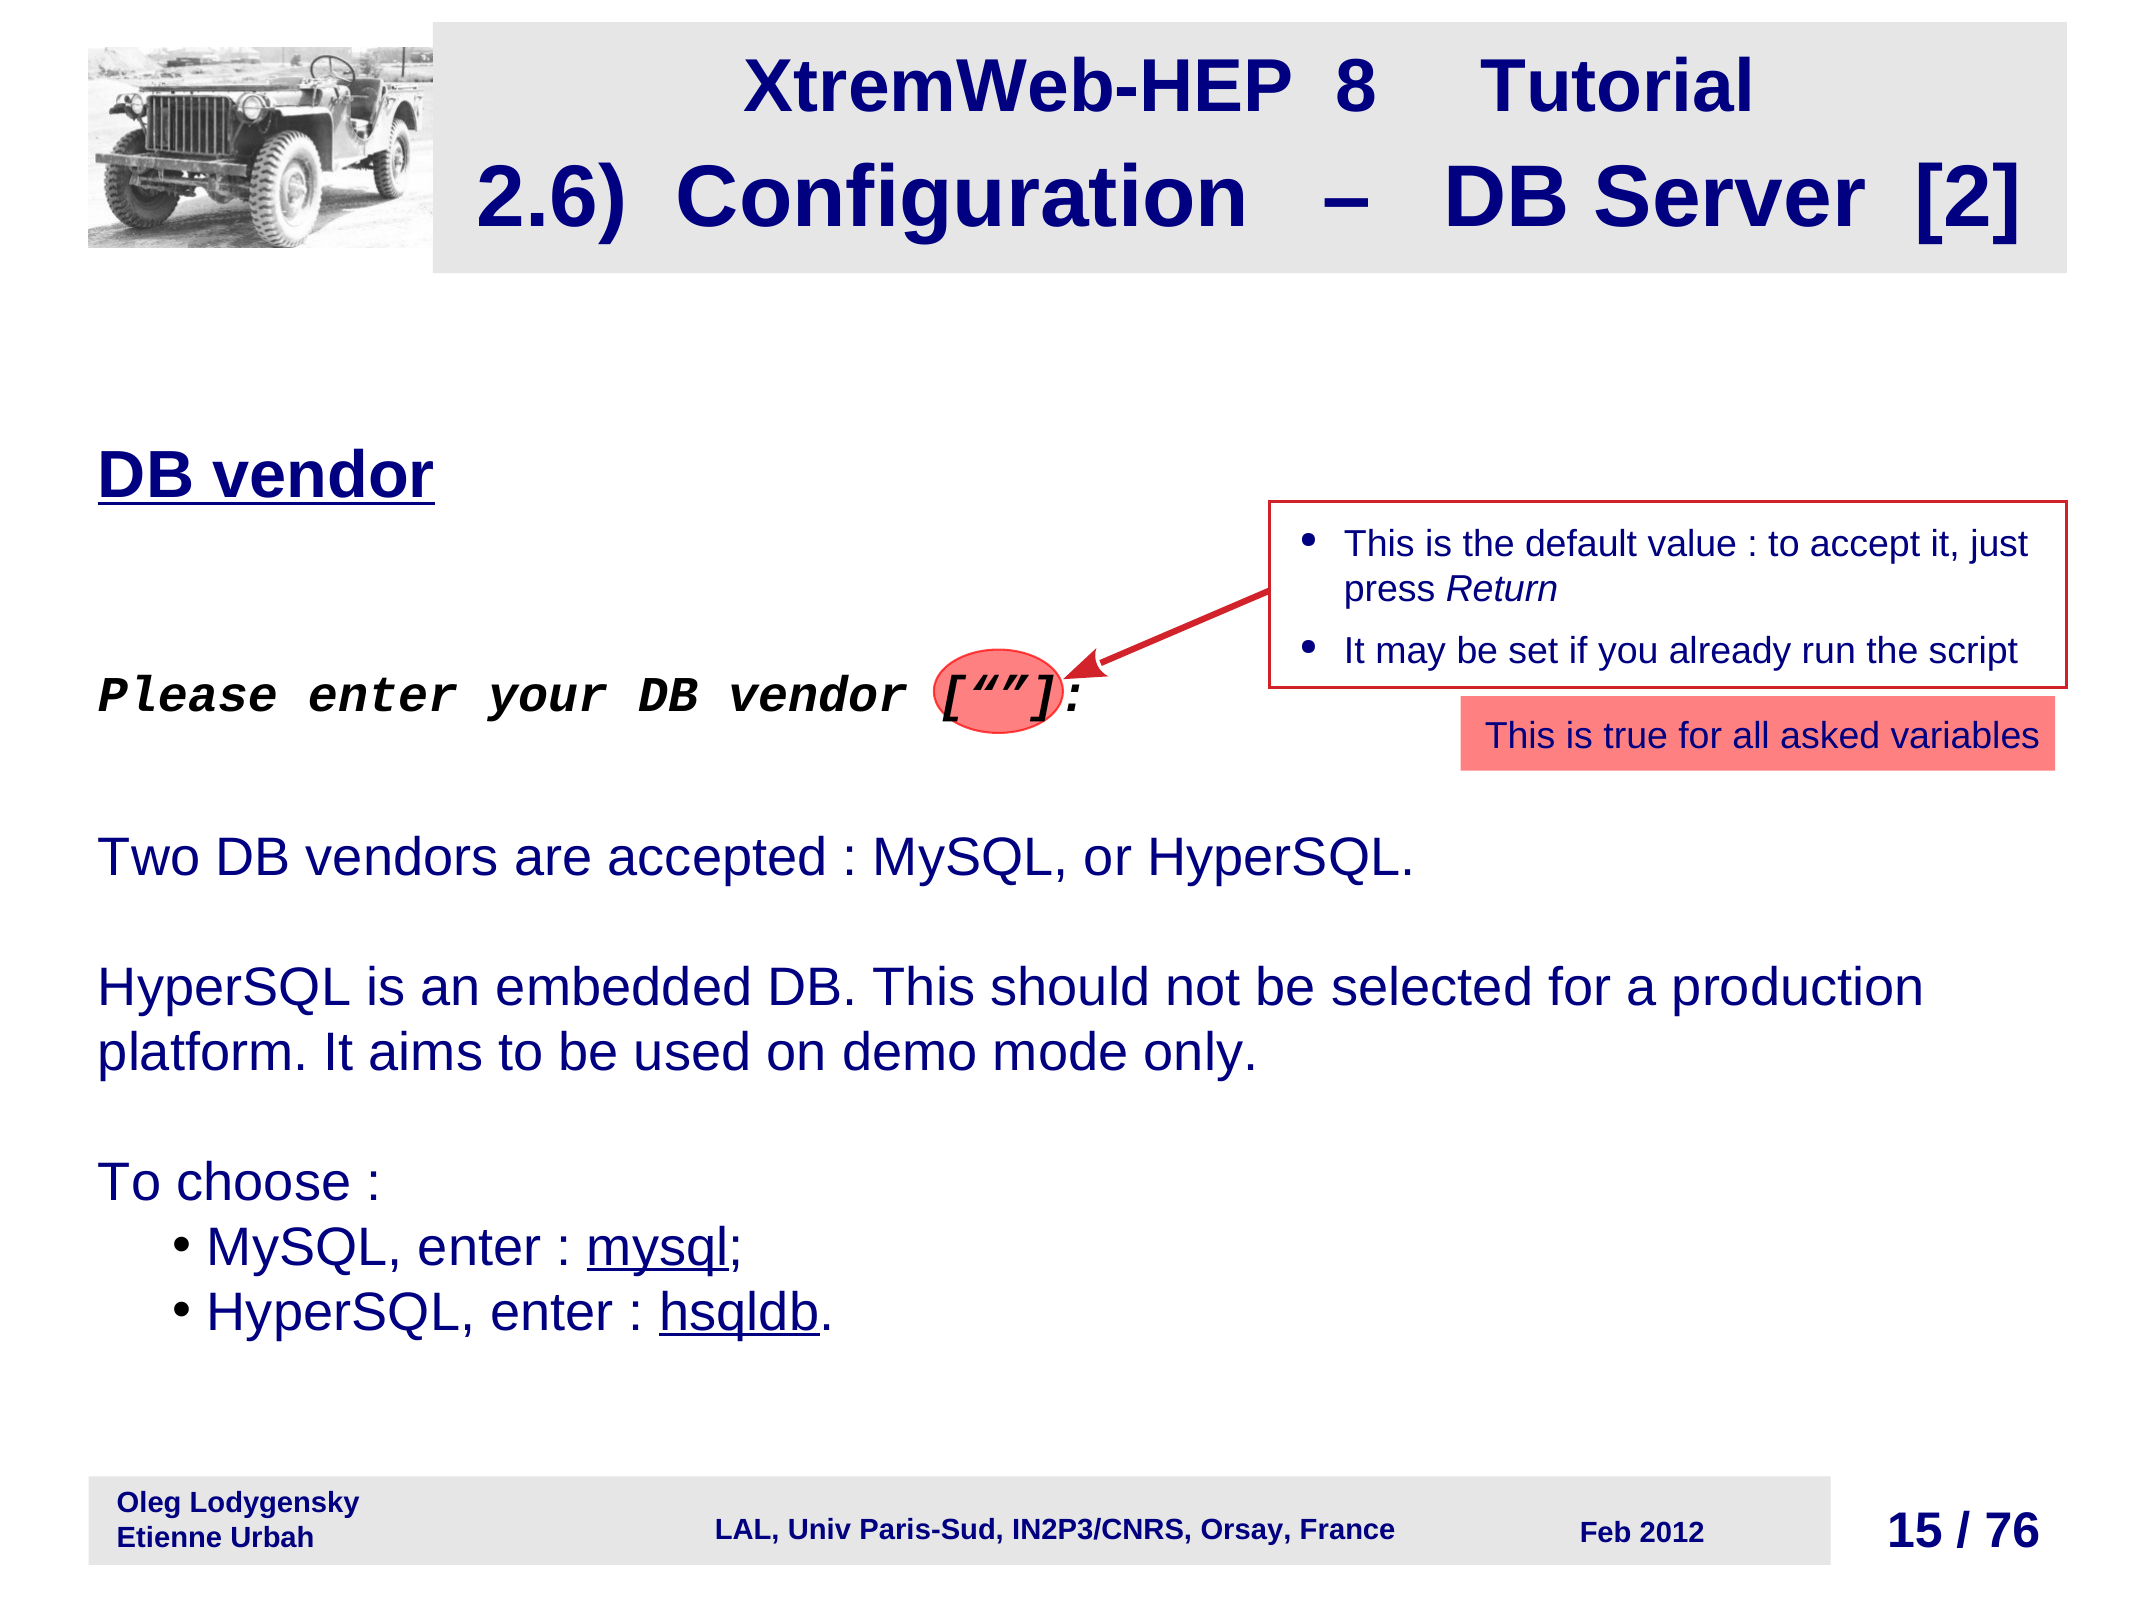

# 2.6) Configuration – DB Server [2]
DB vendor
Please enter your DB vendor [“”]:
Two DB vendors are accepted : MySQL, or HyperSQL.
HyperSQL is an embedded DB. This should not be selected for a production platform. It aims to be used on demo mode only.
To choose :
 MySQL, enter : mysql;
 HyperSQL, enter : hsqldb.
This is the default value : to accept it, just press Return
It may be set if you already run the script
This is true for all asked variables
15